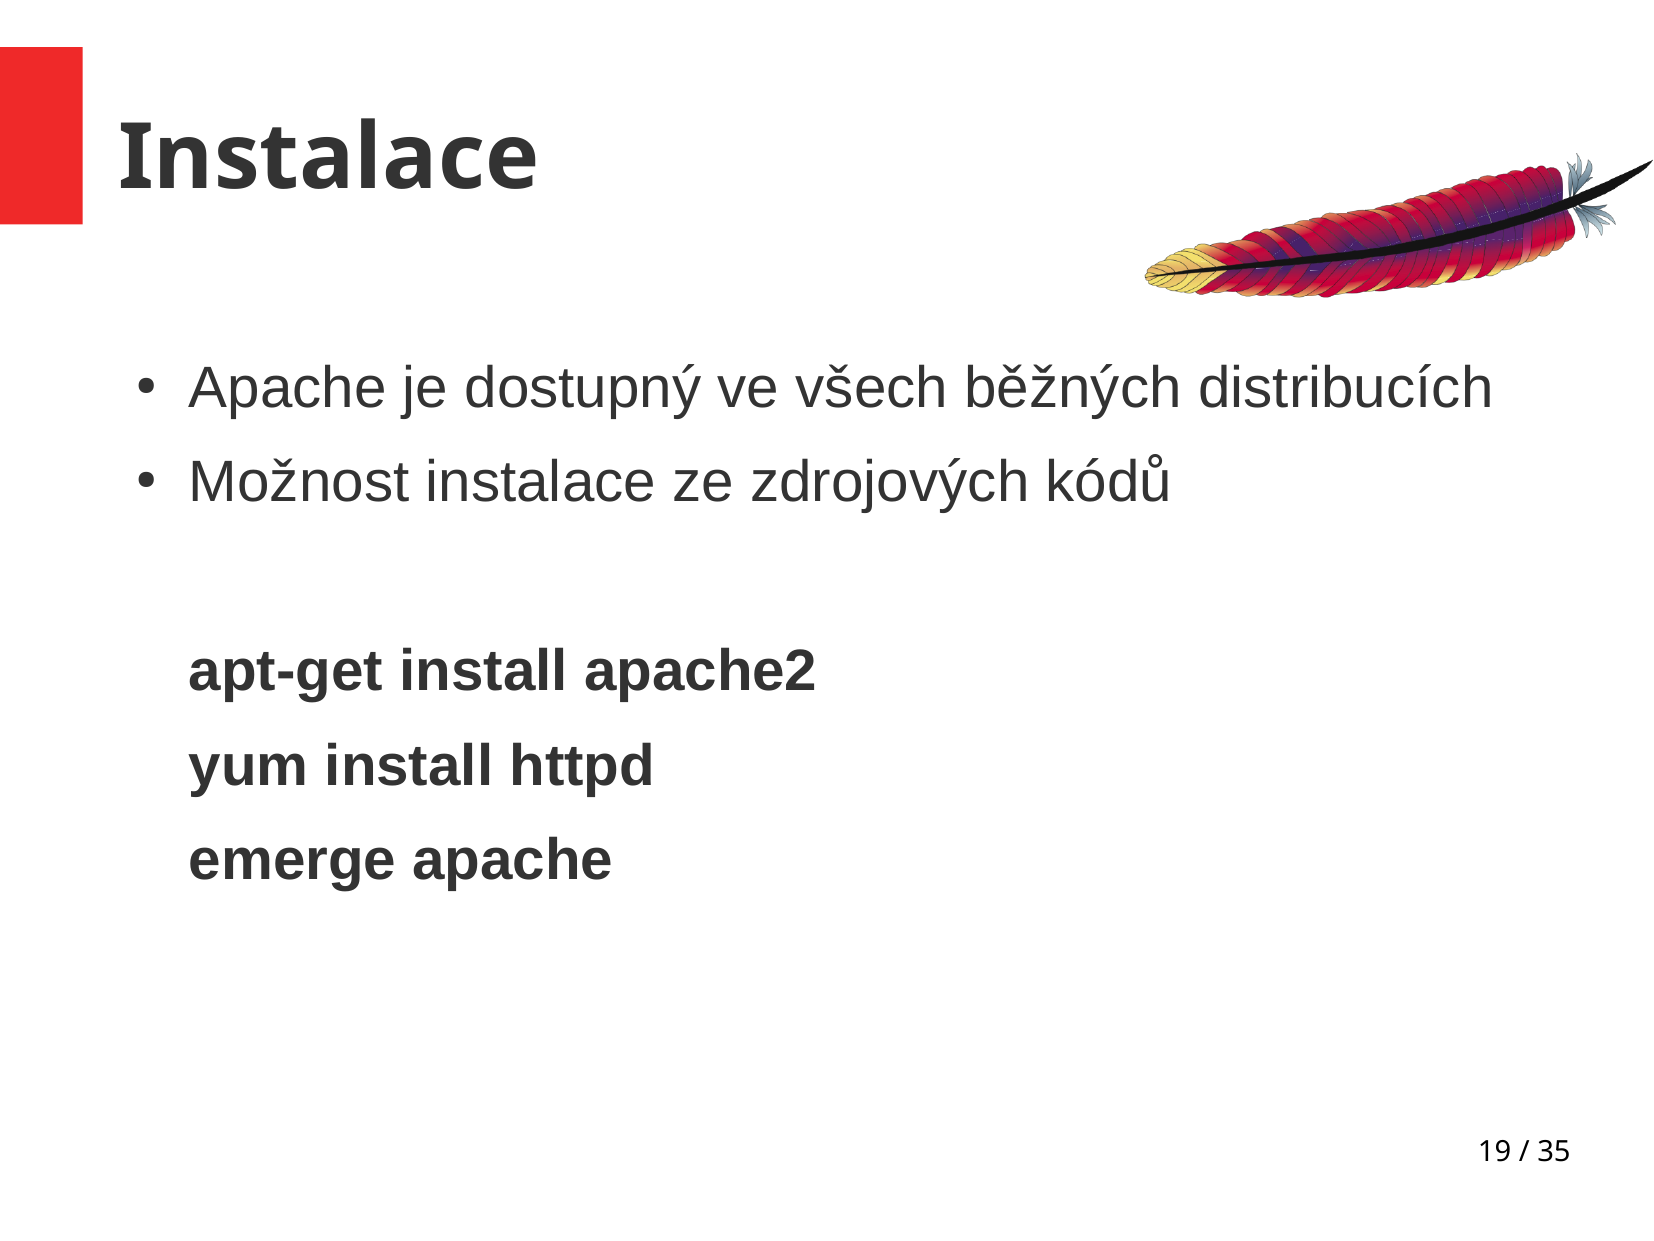

# Instalace
Apache je dostupný ve všech běžných distribucích
Možnost instalace ze zdrojových kódů
apt-get install apache2
yum install httpd
emerge apache
19